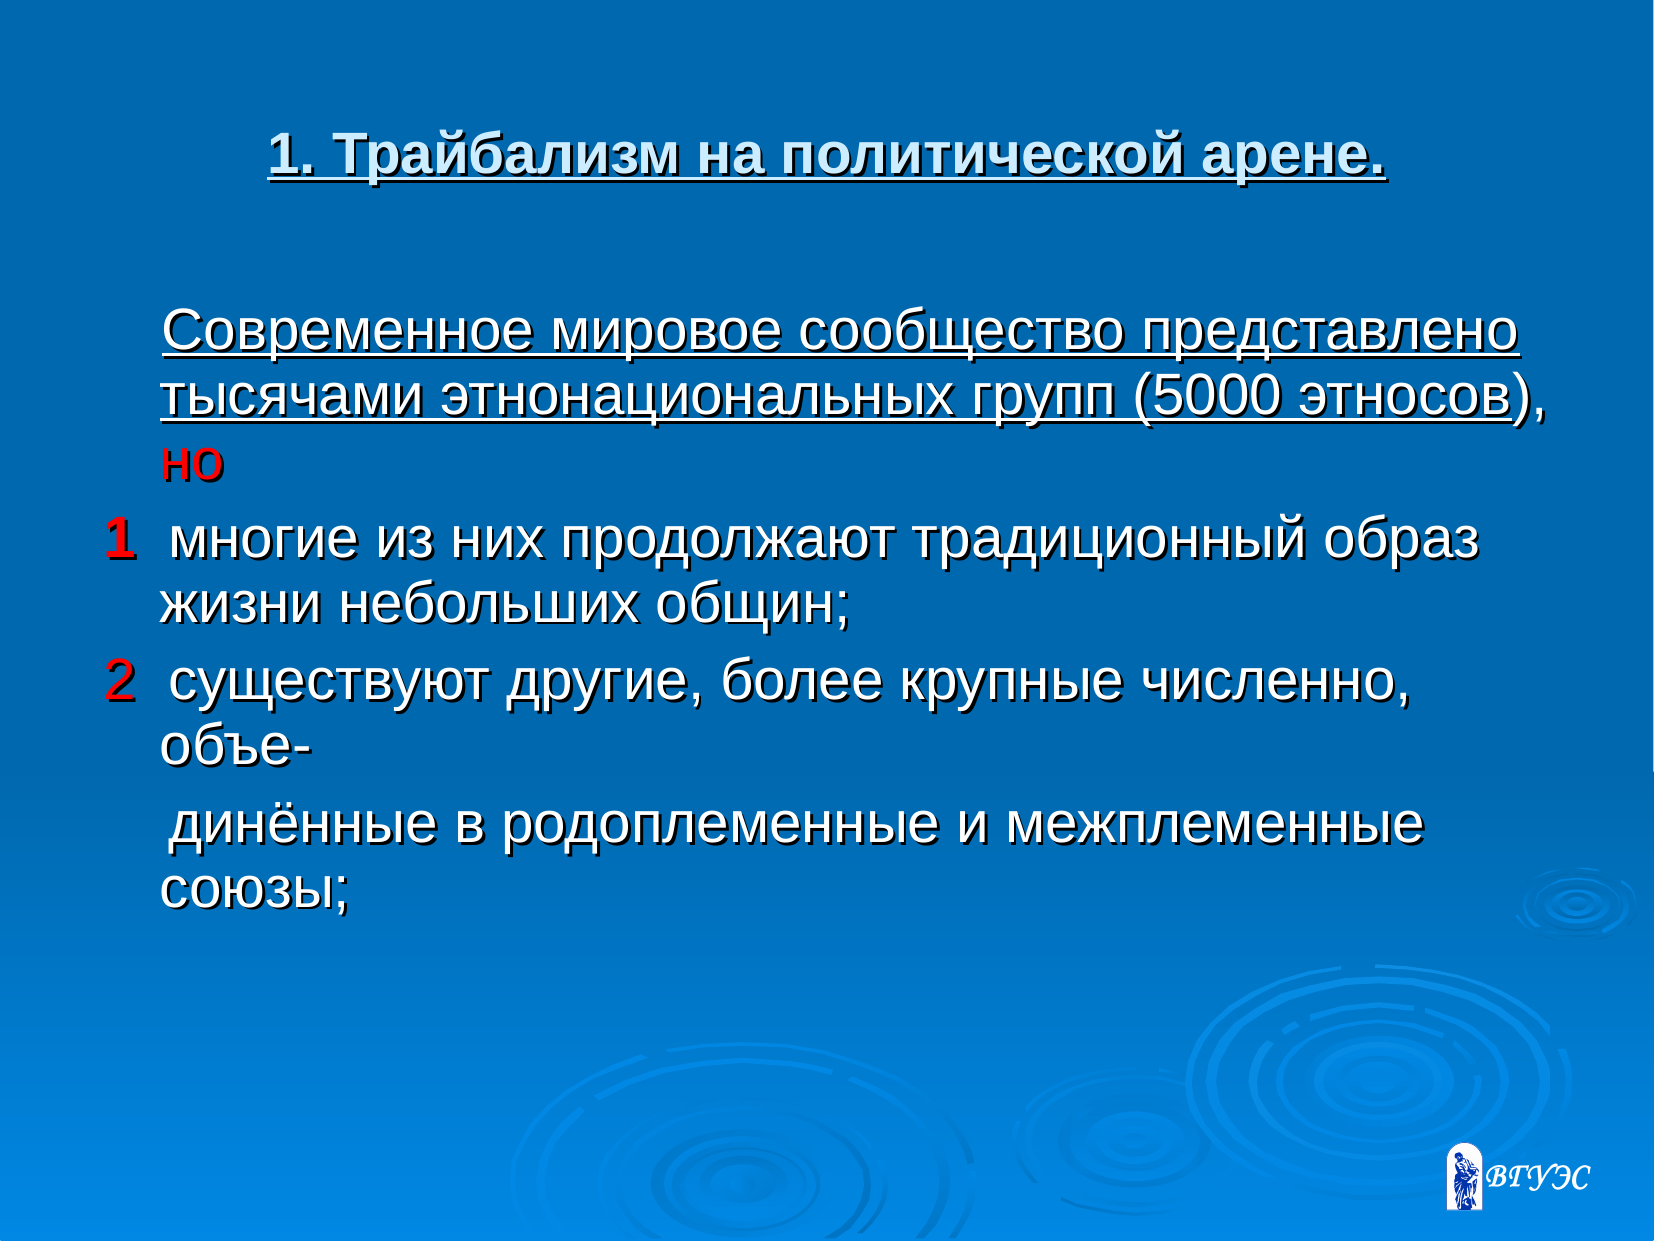

# 1. Трайбализм на политической арене.
 Современное мировое сообщество представлено тысячами этнонациональных групп (5000 этносов), но
1 многие из них продолжают традиционный образ жизни небольших общин;
2 существуют другие, более крупные численно, объе-
 динённые в родоплеменные и межплеменные союзы;